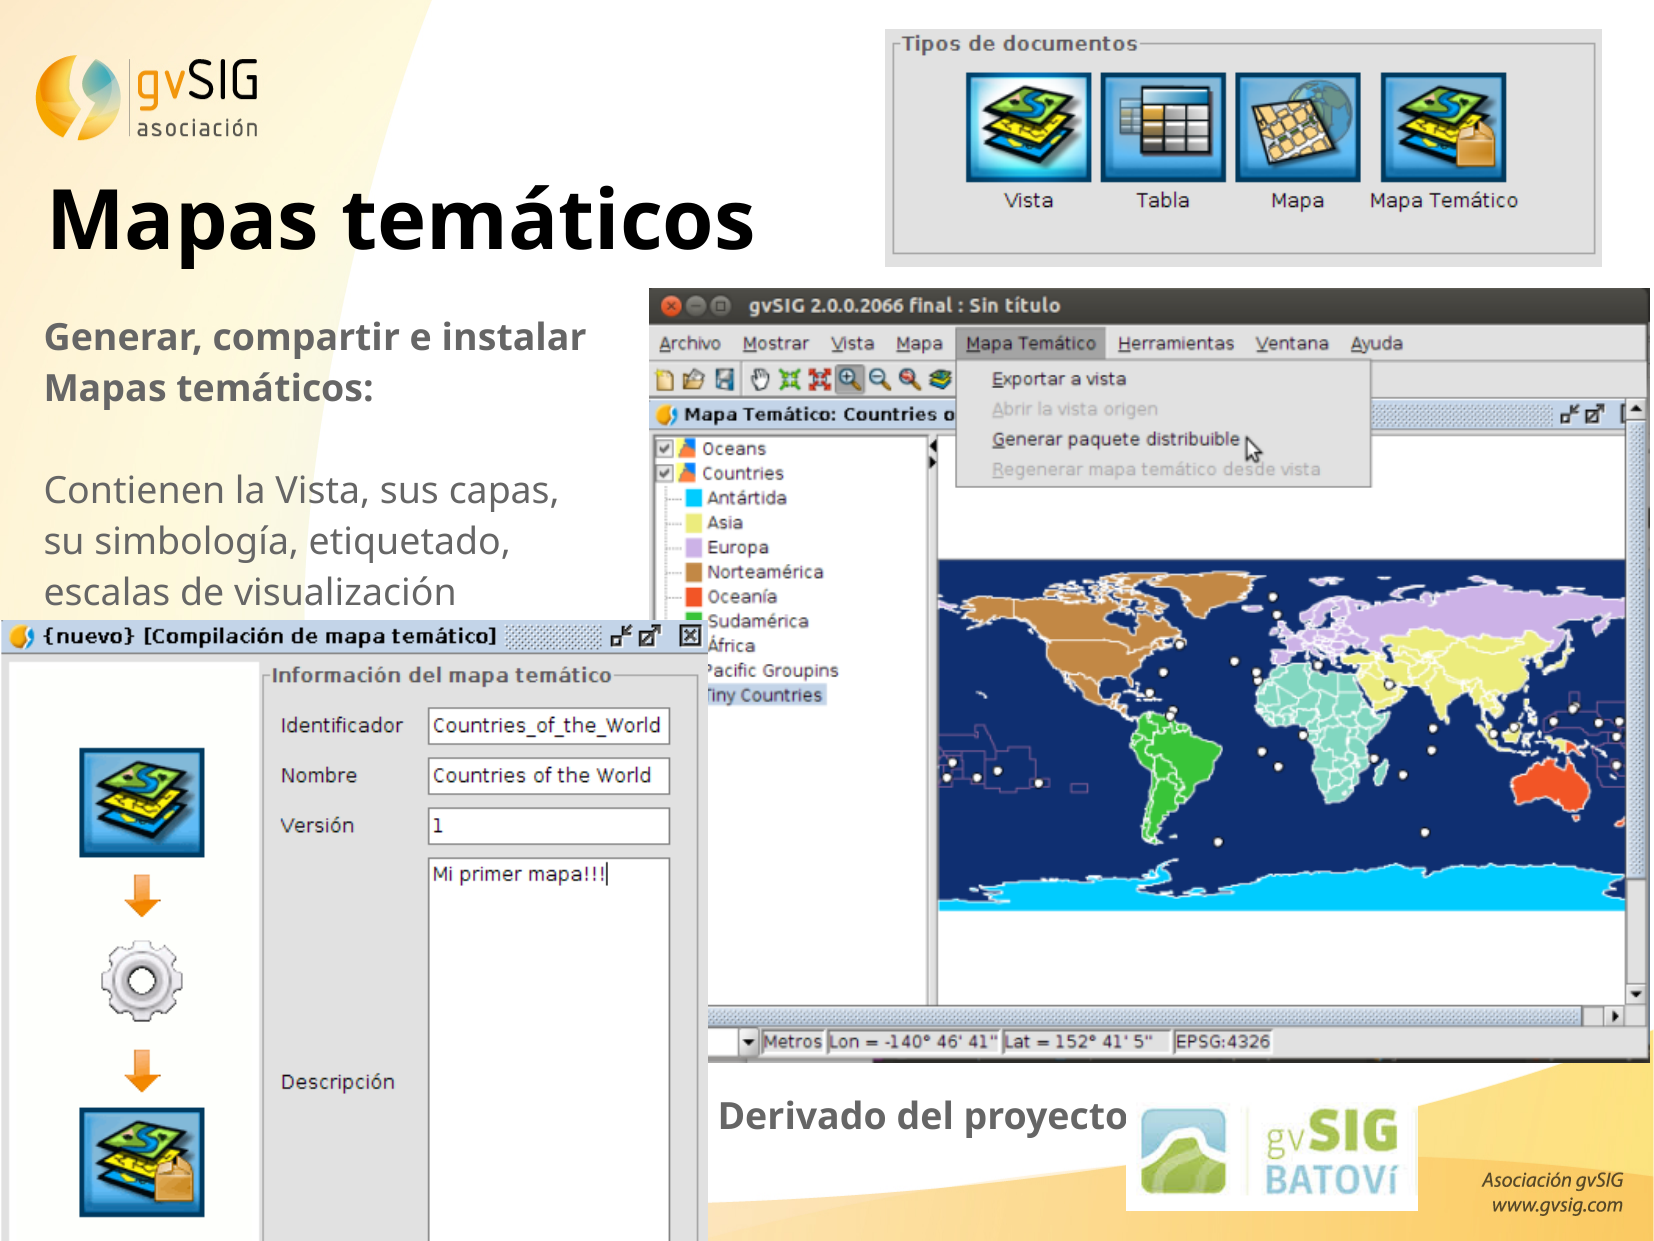

# Mapas temáticos
Generar, compartir e instalar
Mapas temáticos:
Contienen la Vista, sus capas, su simbología, etiquetado, escalas de visualización
Derivado del proyecto: